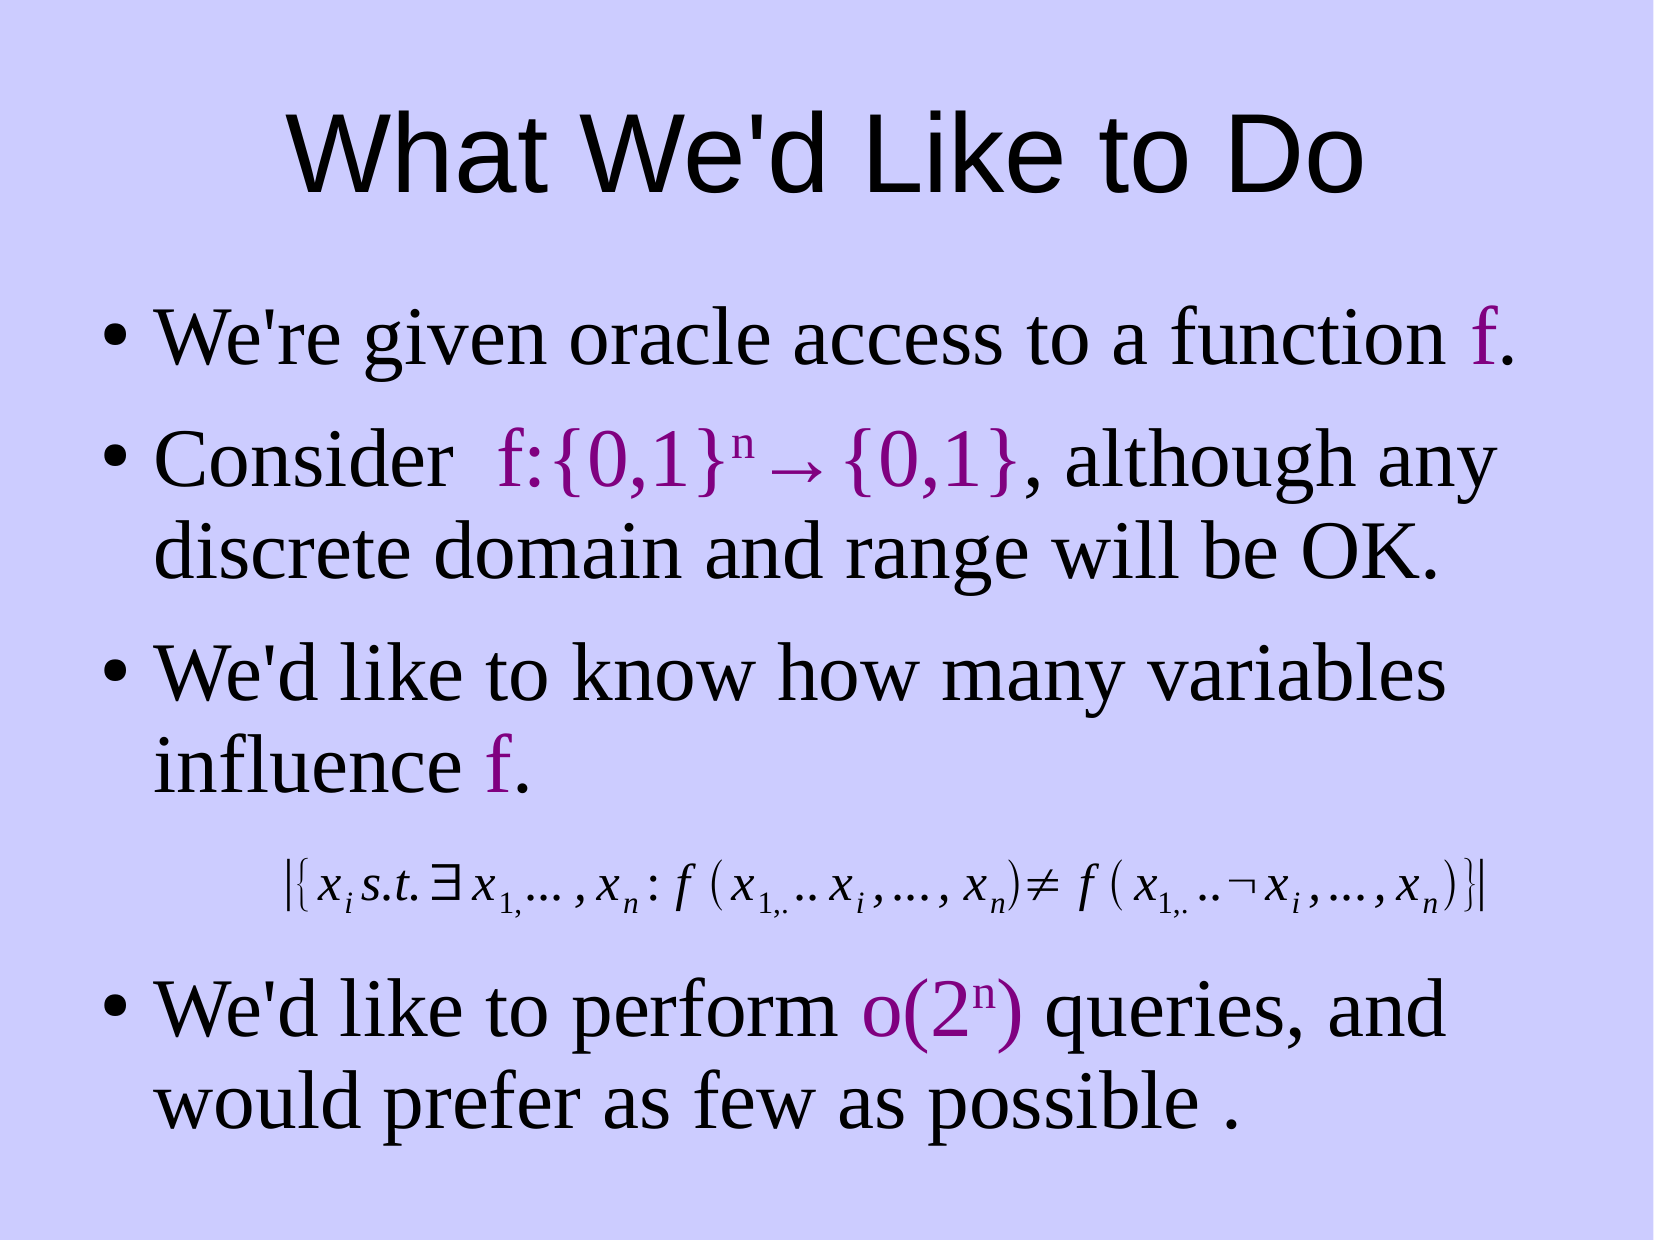

What We'd Like to Do
# We're given oracle access to a function f.
Consider f:{0,1}n→{0,1}, although any discrete domain and range will be OK.
We'd like to know how many variables influence f.
We'd like to perform o(2n) queries, and would prefer as few as possible .